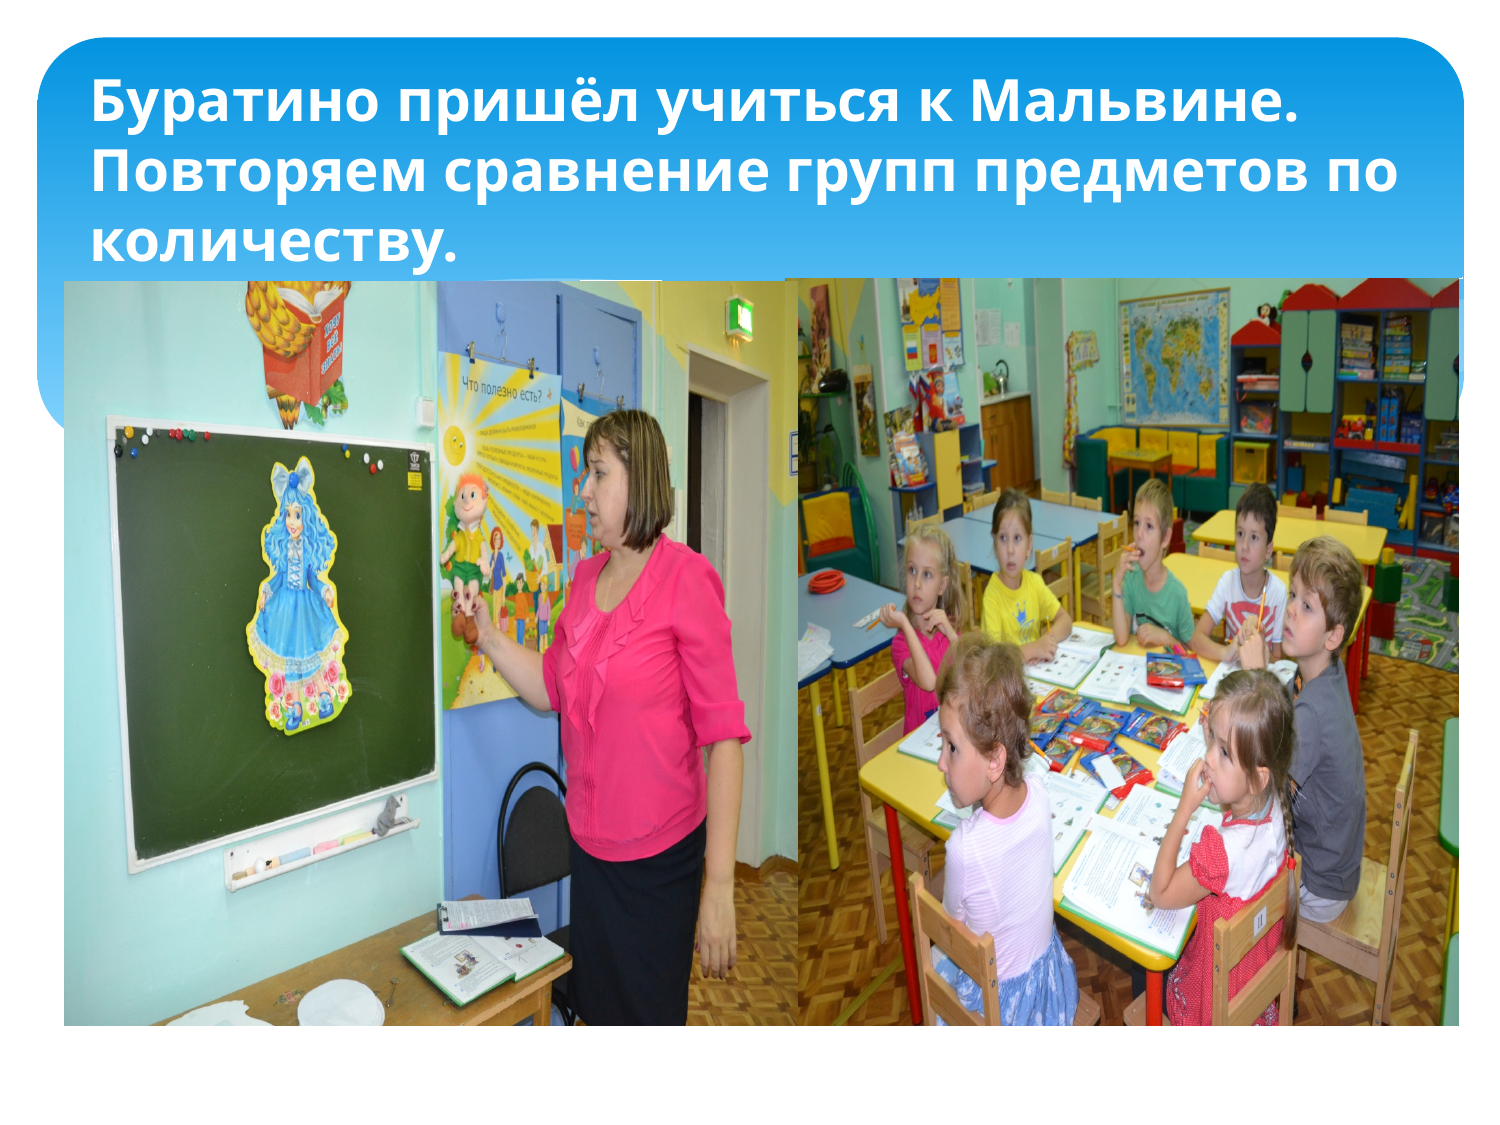

# Буратино пришёл учиться к Мальвине. Повторяем сравнение групп предметов по количеству.